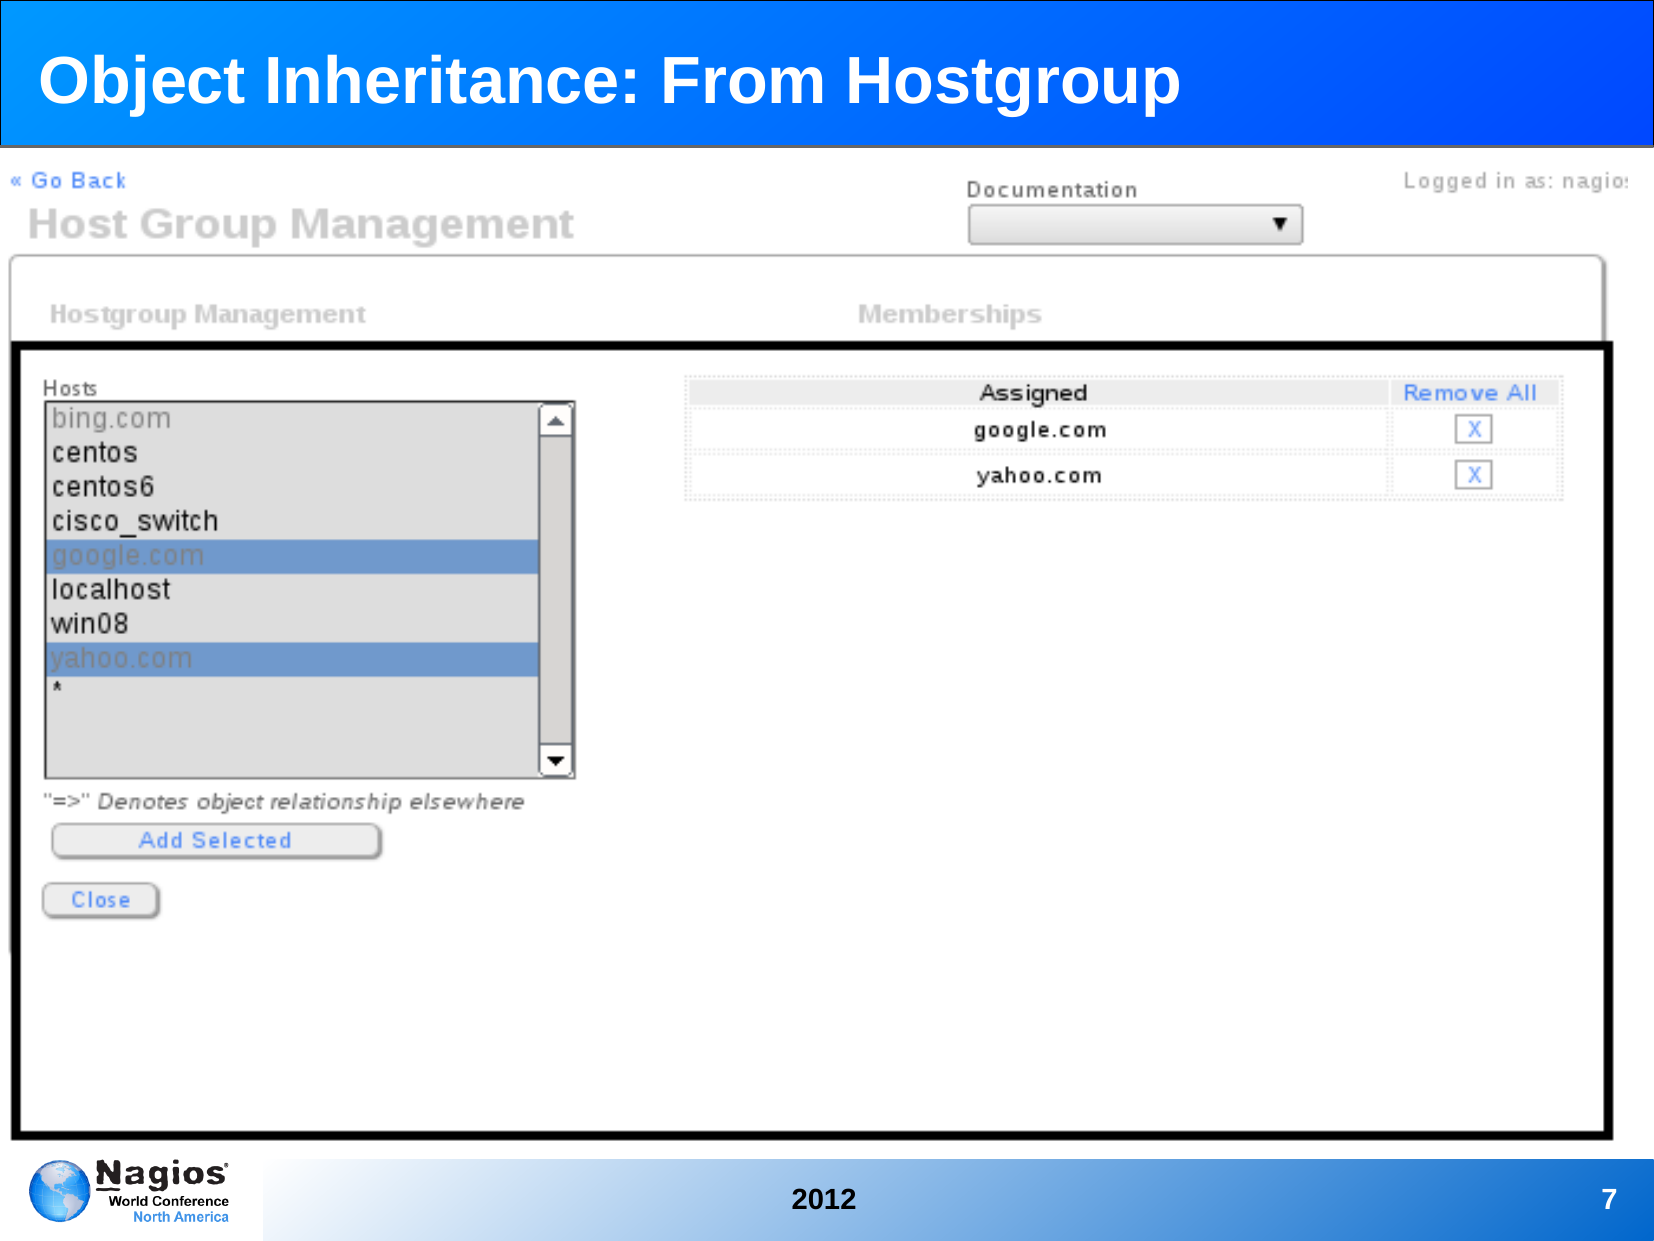

# Object Inheritance: From Hostgroup
2011
7